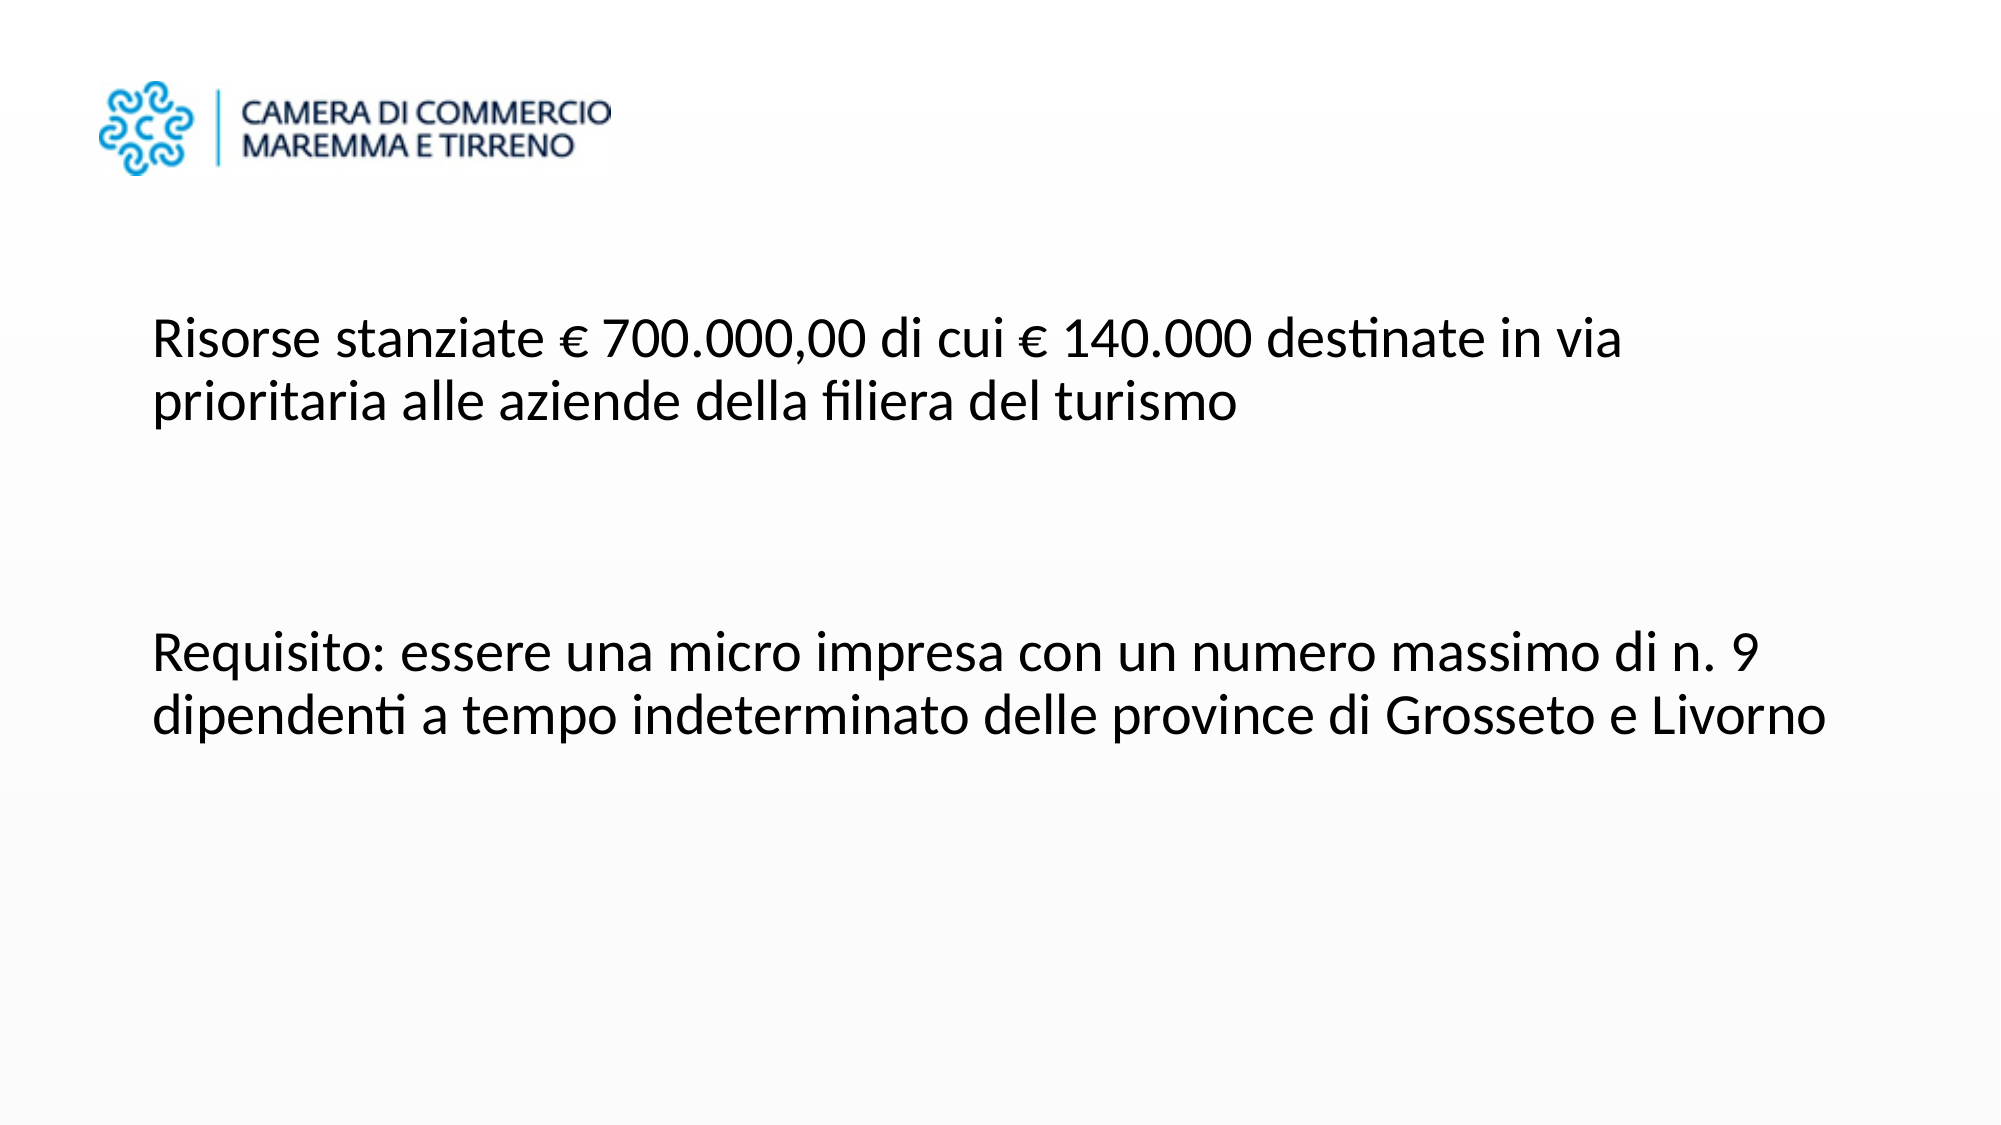

# Risorse stanziate € 700.000,00 di cui € 140.000 destinate in via prioritaria alle aziende della filiera del turismo
Requisito: essere una micro impresa con un numero massimo di n. 9 dipendenti a tempo indeterminato delle province di Grosseto e Livorno